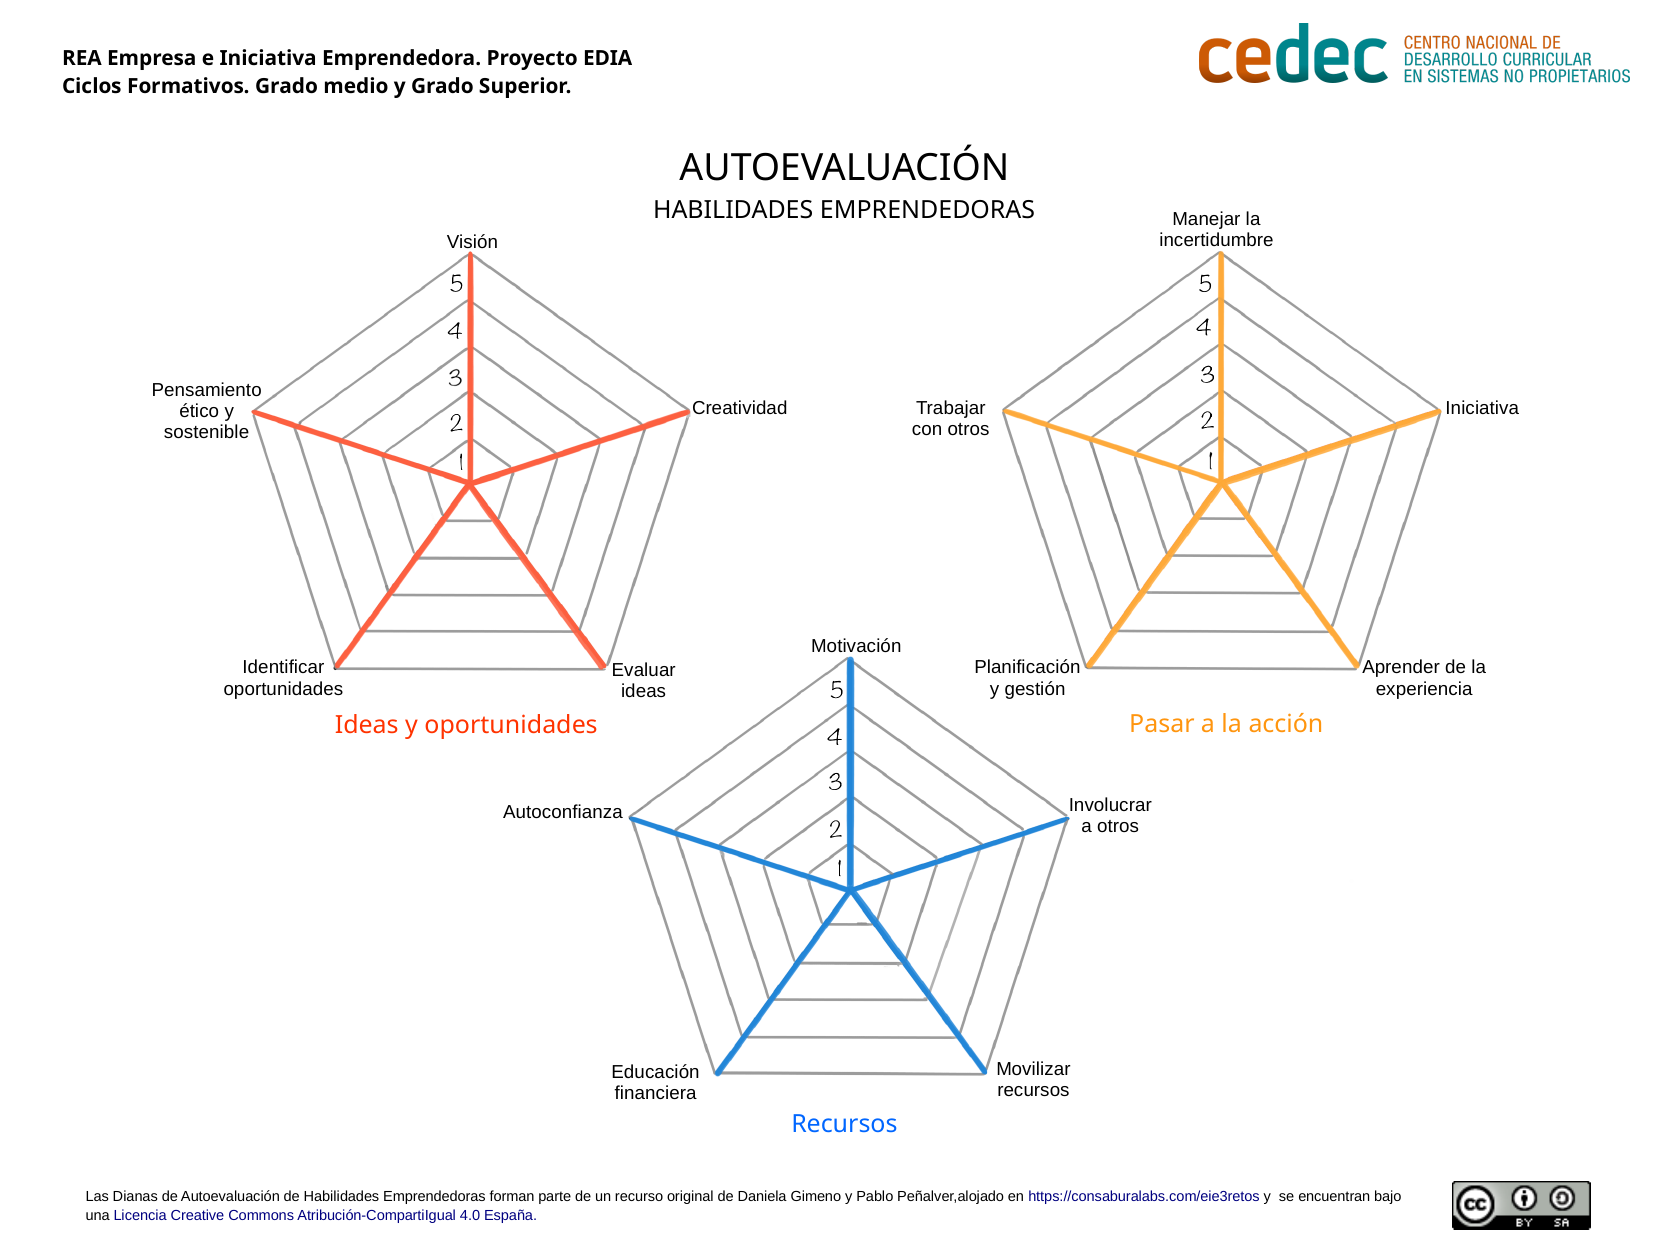

REA Empresa e Iniciativa Emprendedora. Proyecto EDIA
Ciclos Formativos. Grado medio y Grado Superior.
AUTOEVALUACIÓN HABILIDADES EMPRENDEDORAS
Manejar la incertidumbre
Visión
Pensamiento ético y sostenible
Creatividad
Trabajar con otros
Iniciativa
Motivación
Identificar oportunidades
Planificación y gestión
Aprender de la experiencia
Evaluar ideas
Pasar a la acción
Ideas y oportunidades
Involucrar a otros
Autoconfianza
Movilizar recursos
Educación financiera
Recursos
Las Dianas de Autoevaluación de Habilidades Emprendedoras forman parte de un recurso original de Daniela Gimeno y Pablo Peñalver,alojado en https://consaburalabs.com/eie3retos y se encuentran bajo una Licencia Creative Commons Atribución-CompartiIgual 4.0 España.